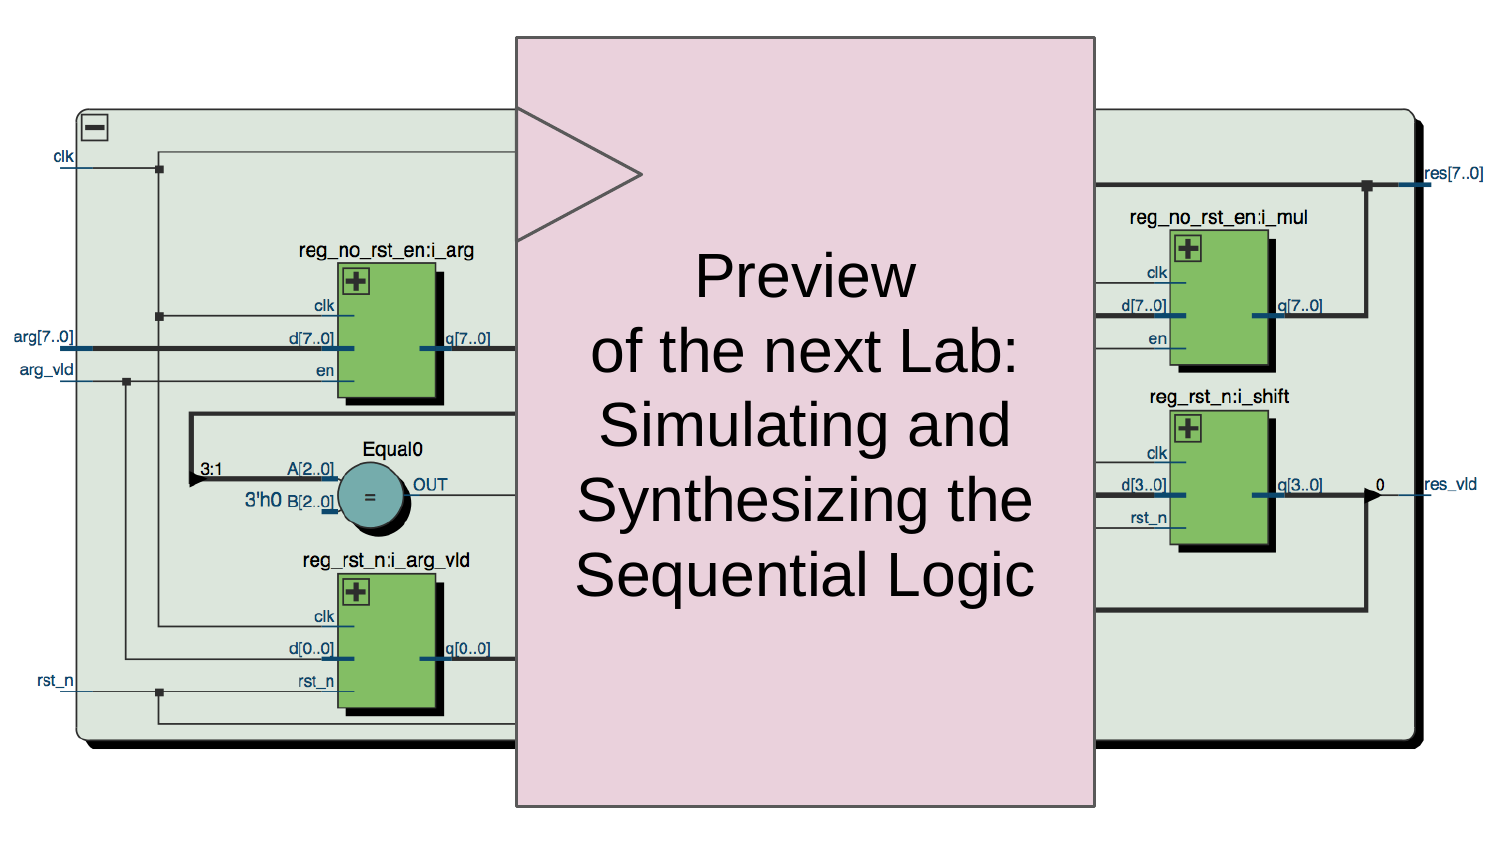

Preview
of the next Lab:
Simulating and Synthesizing the Sequential Logic